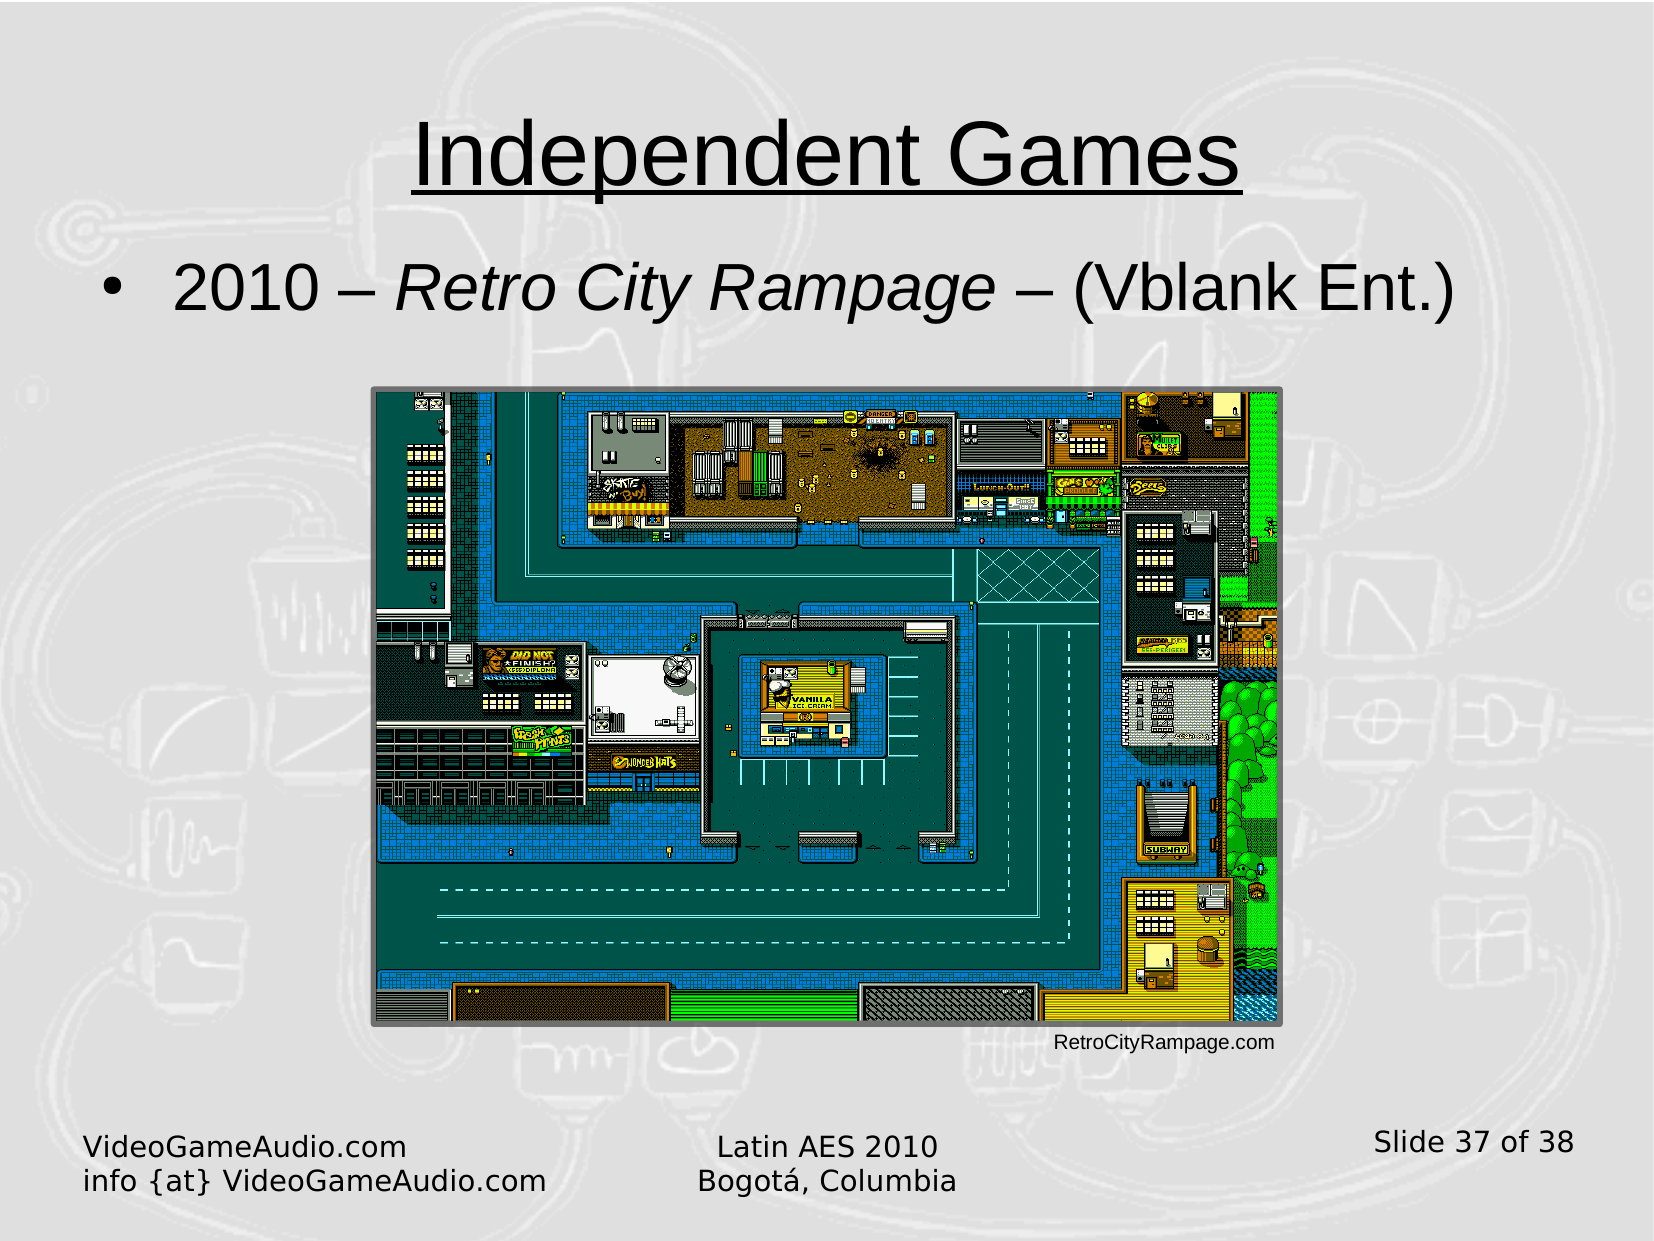

# Independent Games
 2010 – Retro City Rampage – (Vblank Ent.)
									RetroCityRampage.com
37